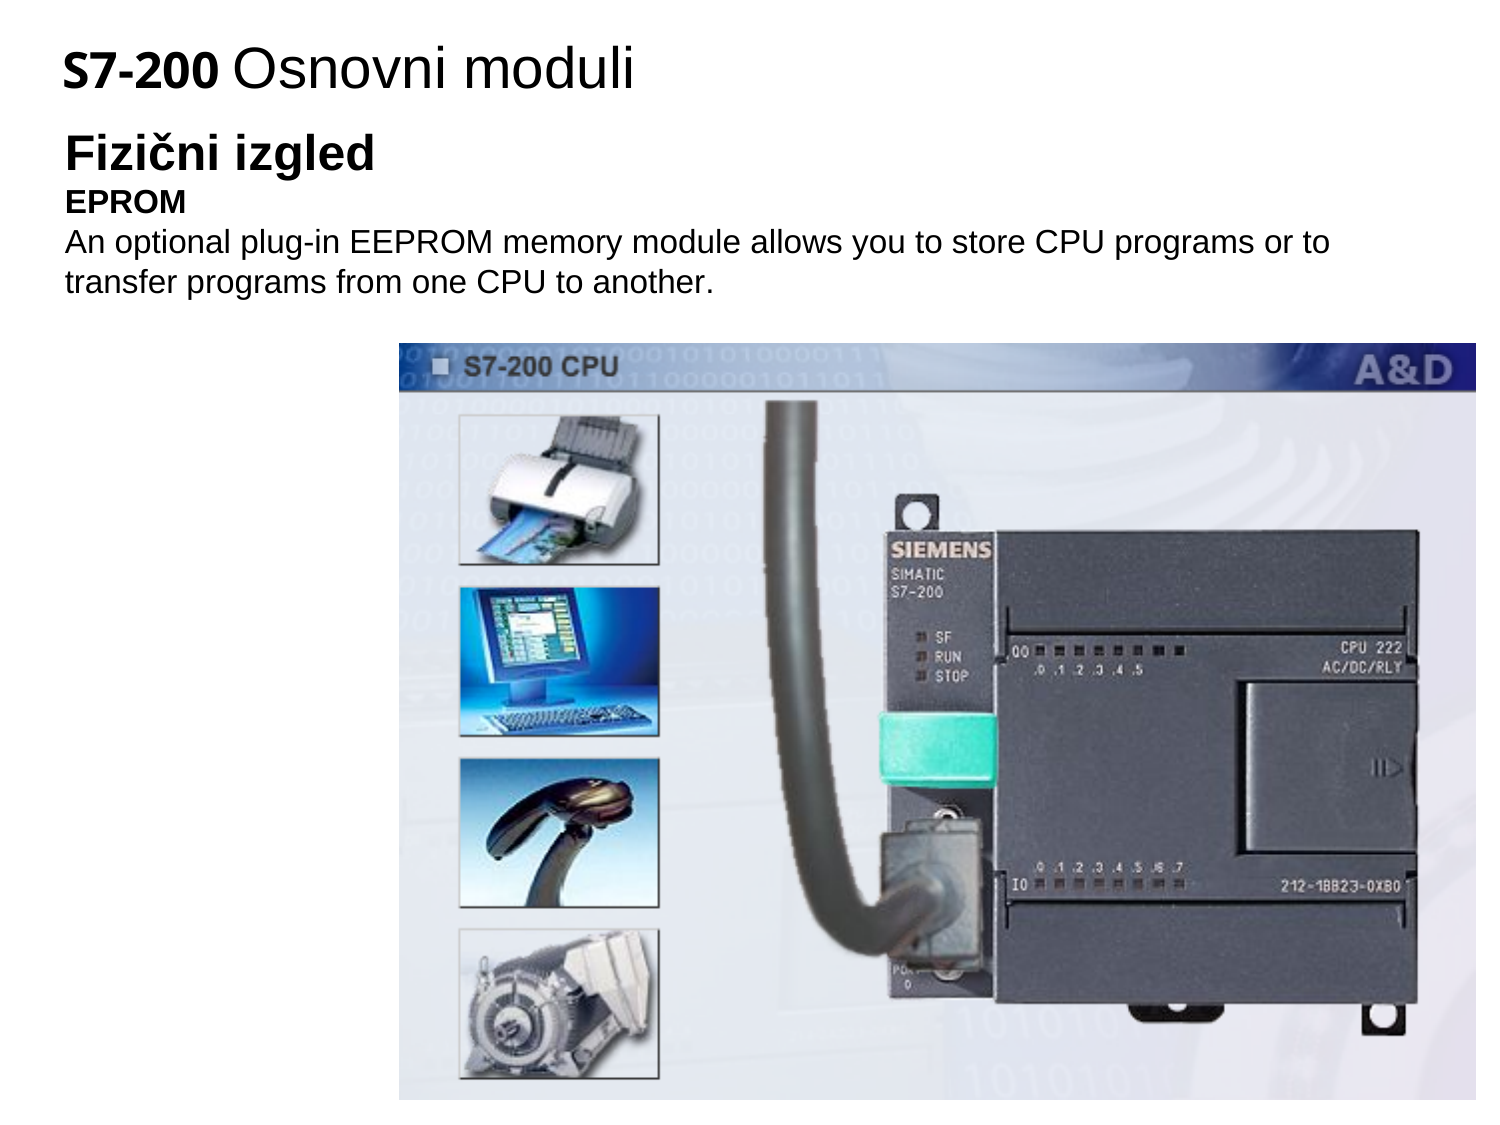

S7-200 Osnovni moduli
Fizični izgled
EPROM
An optional plug-in EEPROM memory module allows you to store CPU programs or to transfer programs from one CPU to another.